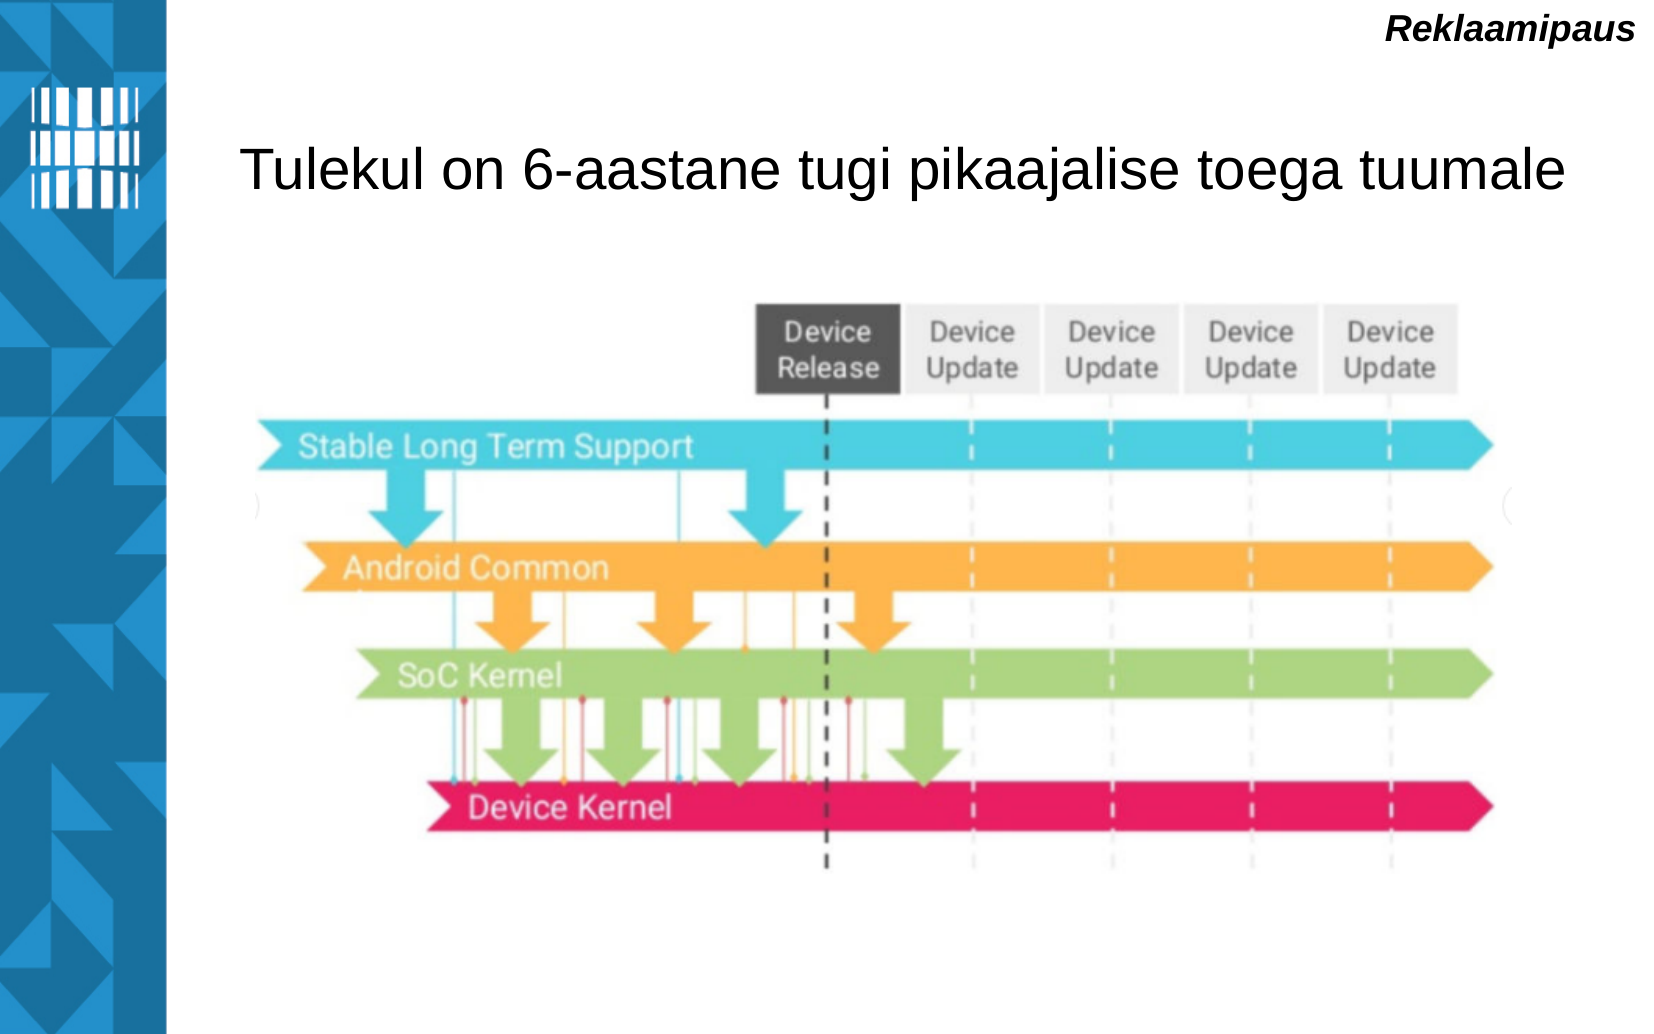

Tulekul on 6-aastane tugi pikaajalise toega tuumale